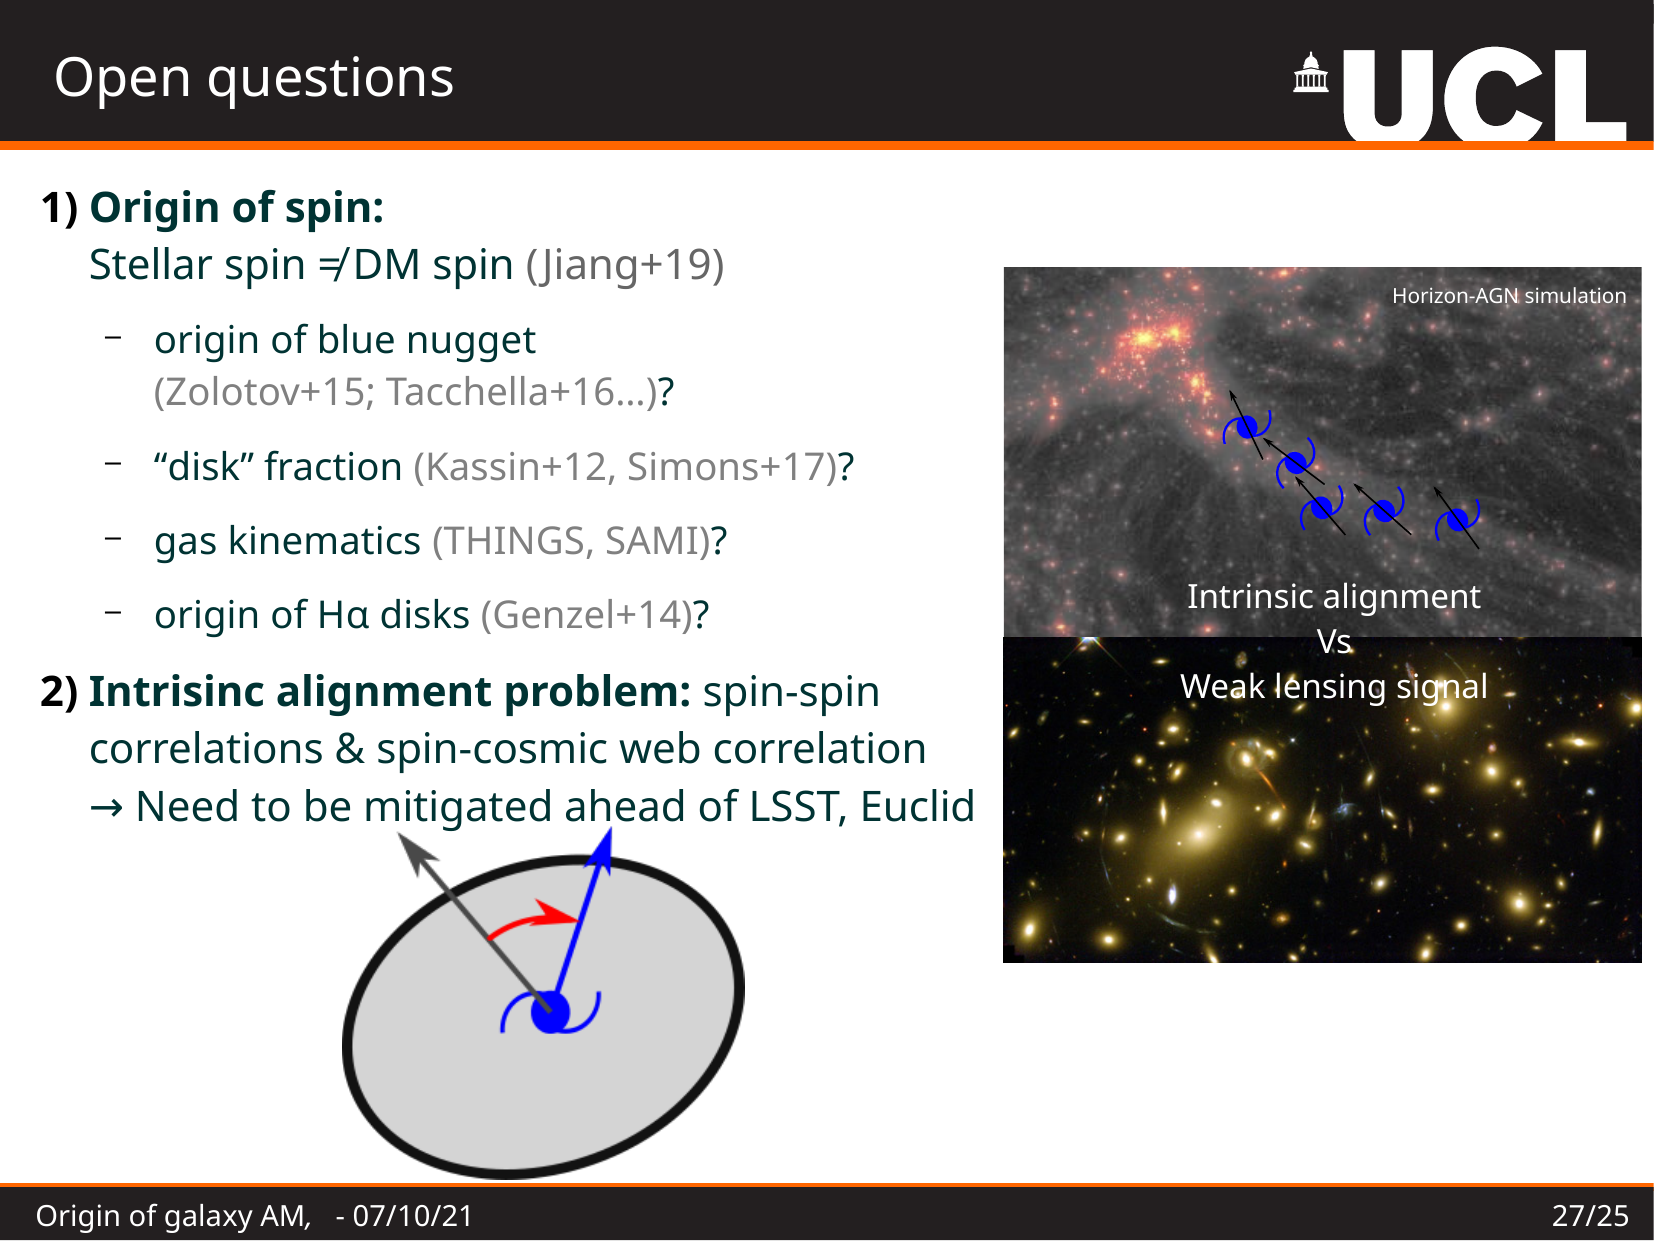

# Open questions
Origin of spin:
Stellar spin ≠ DM spin (Jiang+19)
origin of blue nugget
(Zolotov+15; Tacchella+16…)?
“disk” fraction (Kassin+12, Simons+17)?
gas kinematics (THINGS, SAMI)?
origin of Hα disks (Genzel+14)?
Intrisinc alignment problem: spin-spin correlations & spin-cosmic web correlation
→ Need to be mitigated ahead of LSST, Euclid
Horizon-AGN simulation
Intrinsic alignment
Vs
Weak lensing signal
03 September 2021
27